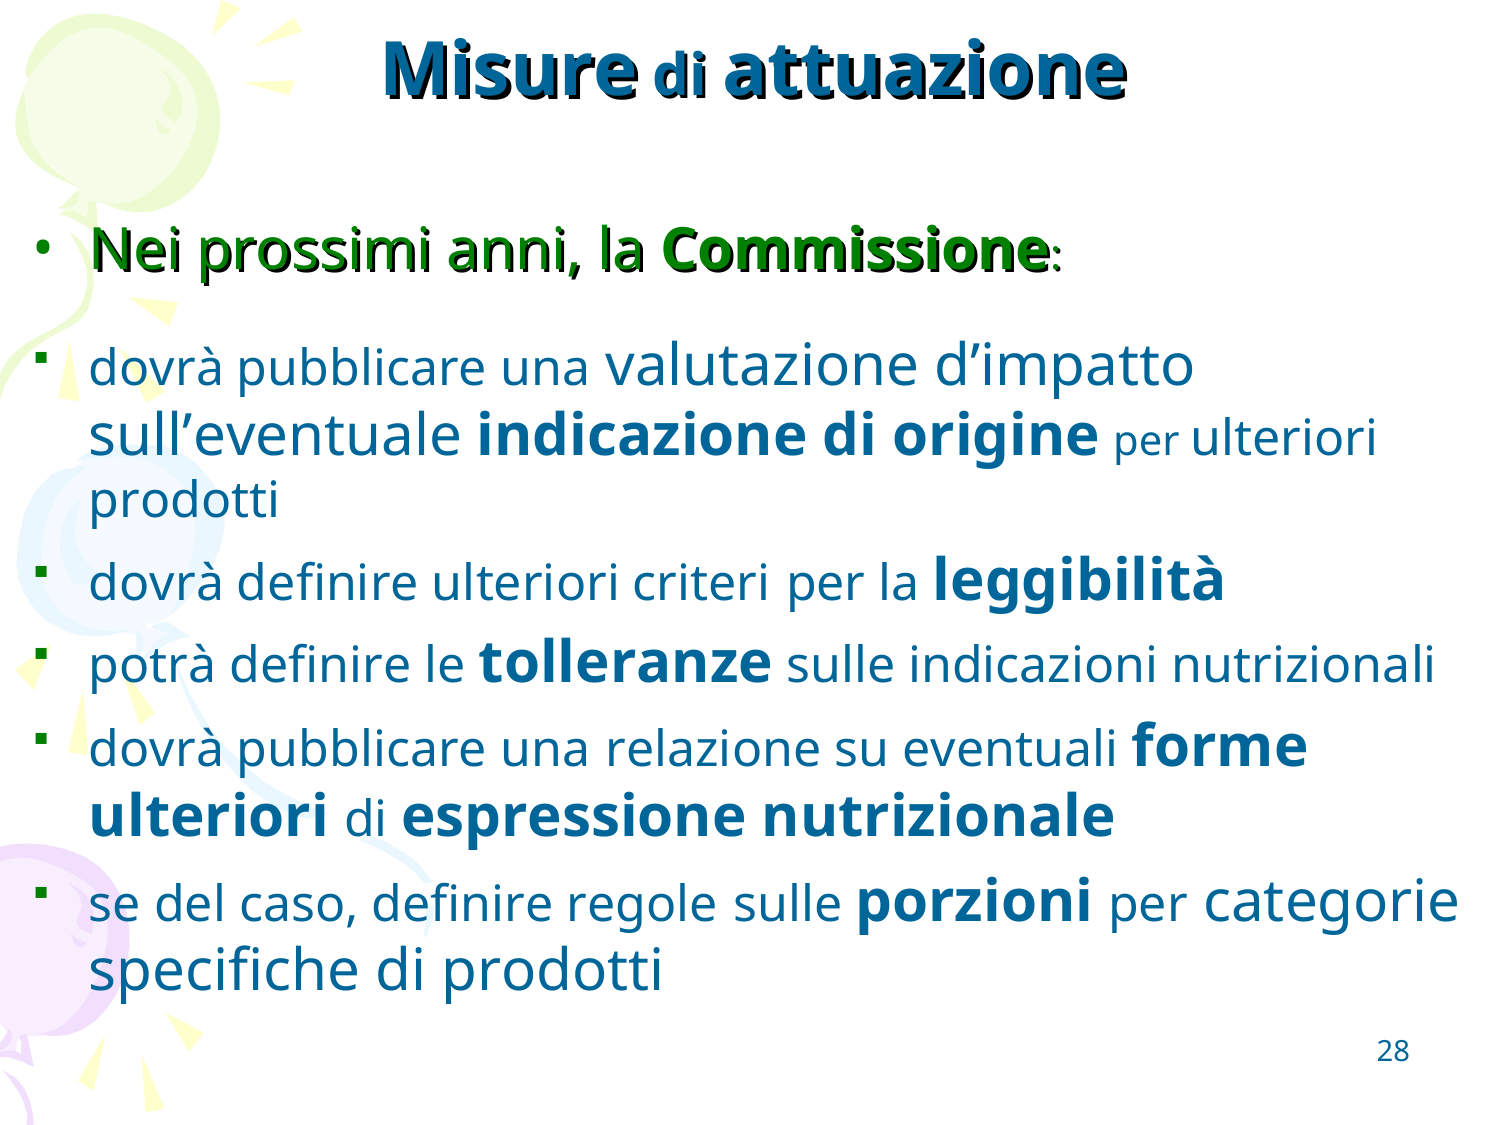

# Misure di attuazione
Nei prossimi anni, la Commissione:
dovrà pubblicare una valutazione d’impatto sull’eventuale indicazione di origine per ulteriori prodotti
dovrà definire ulteriori criteri per la leggibilità
potrà definire le tolleranze sulle indicazioni nutrizionali
dovrà pubblicare una relazione su eventuali forme ulteriori di espressione nutrizionale
se del caso, definire regole sulle porzioni per categorie specifiche di prodotti